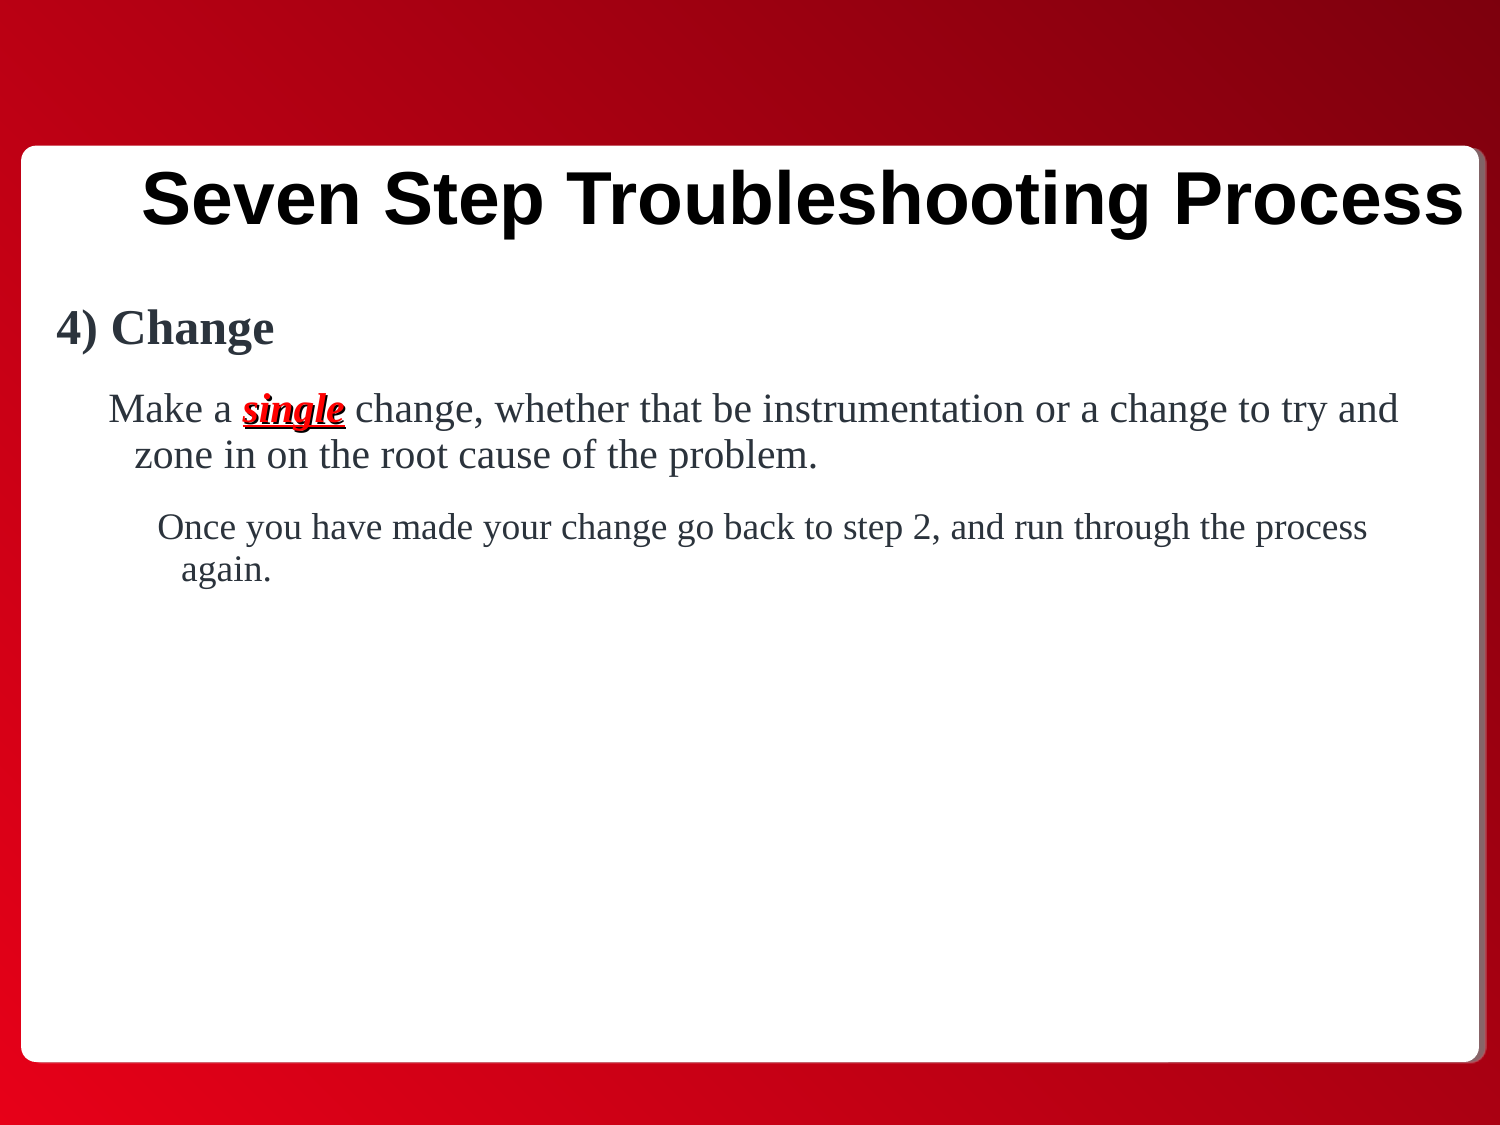

# Seven Step Troubleshooting Process
4) Change
Make a single change, whether that be instrumentation or a change to try and zone in on the root cause of the problem.
Once you have made your change go back to step 2, and run through the process again.